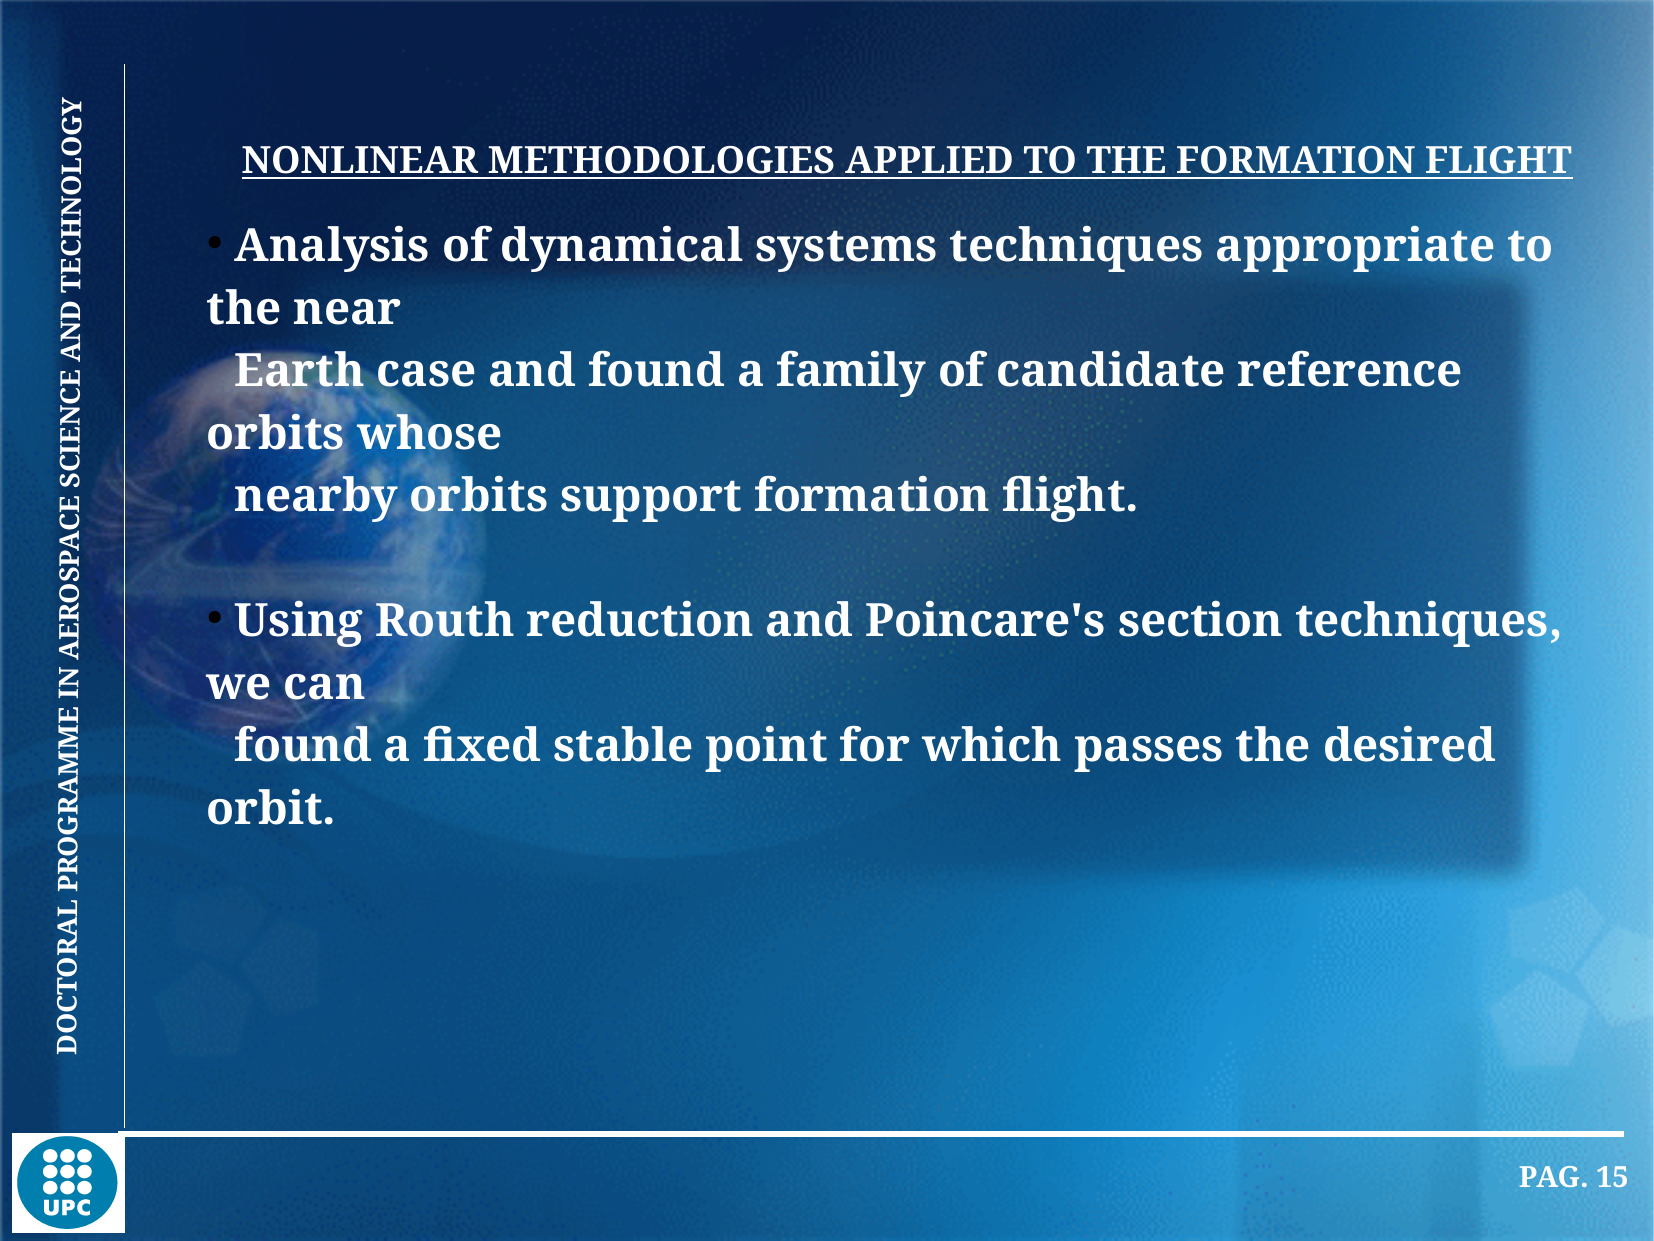

NONLINEAR METHODOLOGIES APPLIED TO THE FORMATION FLIGHT
 Analysis of dynamical systems techniques appropriate to the near
 Earth case and found a family of candidate reference orbits whose
 nearby orbits support formation flight.
 Using Routh reduction and Poincare's section techniques, we can
 found a fixed stable point for which passes the desired orbit.
# DOCTORAL PROGRAMME IN AEROSPACE SCIENCE AND TECHNOLOGY
PAG. 15